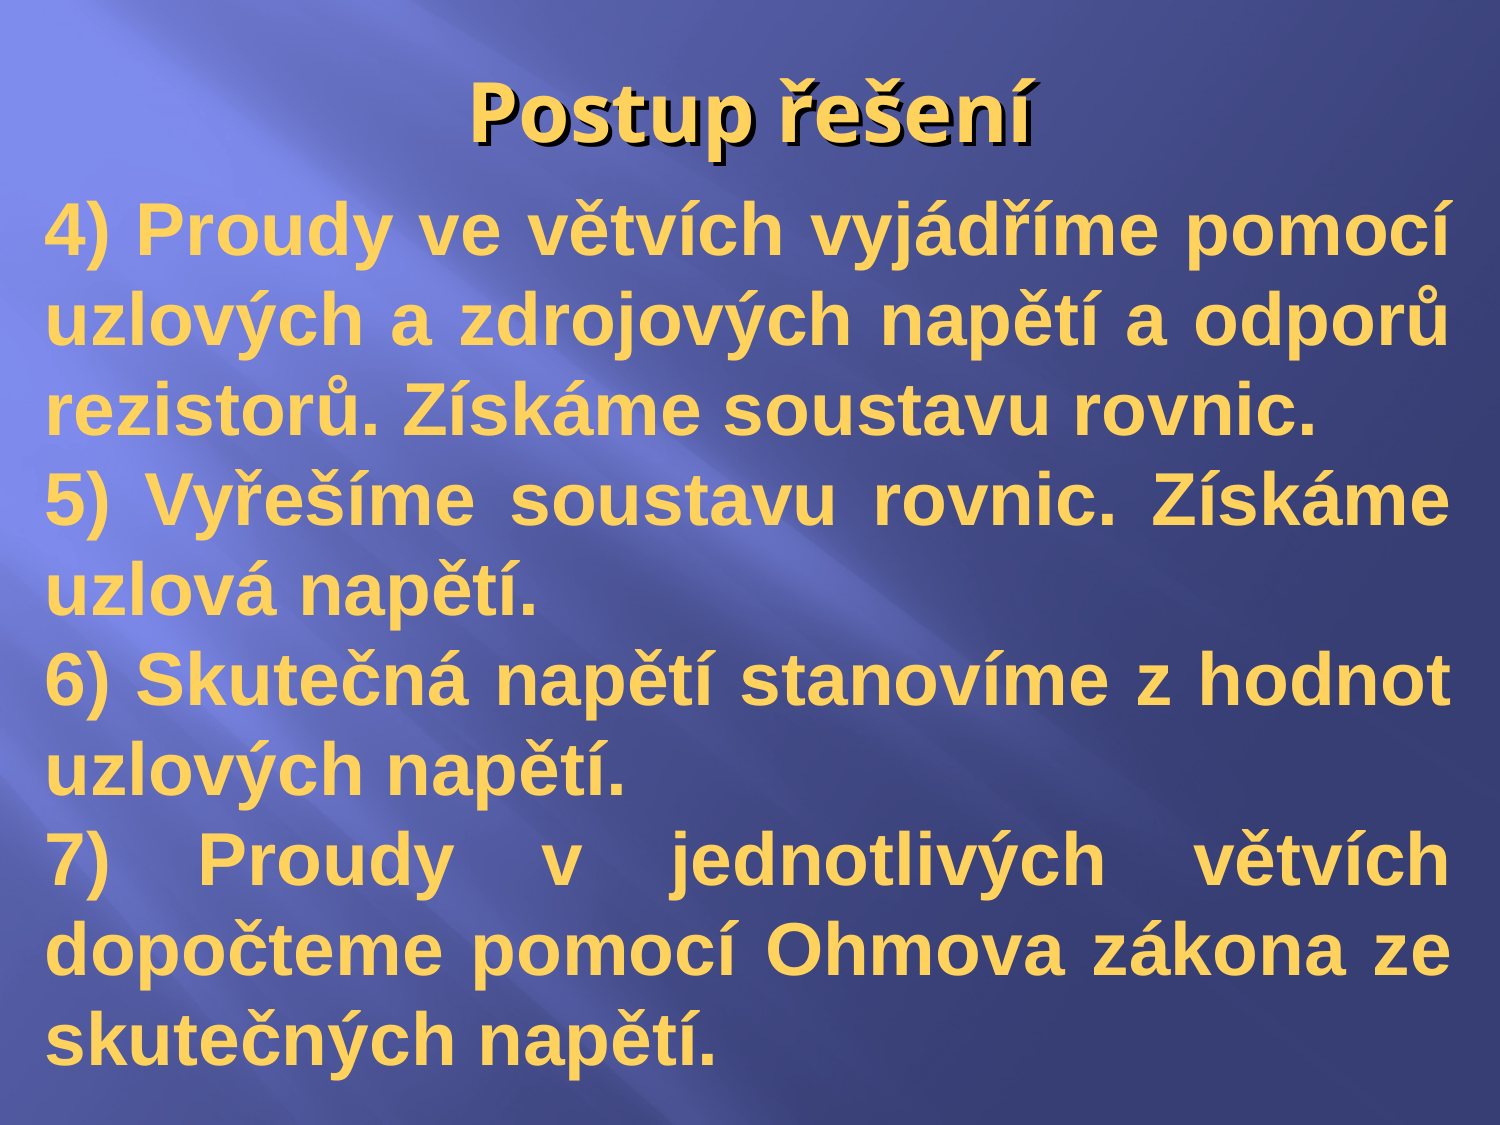

# Postup řešení
4) Proudy ve větvích vyjádříme pomocí uzlových a zdrojových napětí a odporů rezistorů. Získáme soustavu rovnic.
5) Vyřešíme soustavu rovnic. Získáme uzlová napětí.
6) Skutečná napětí stanovíme z hodnot uzlových napětí.
7) Proudy v jednotlivých větvích dopočteme pomocí Ohmova zákona ze skutečných napětí.